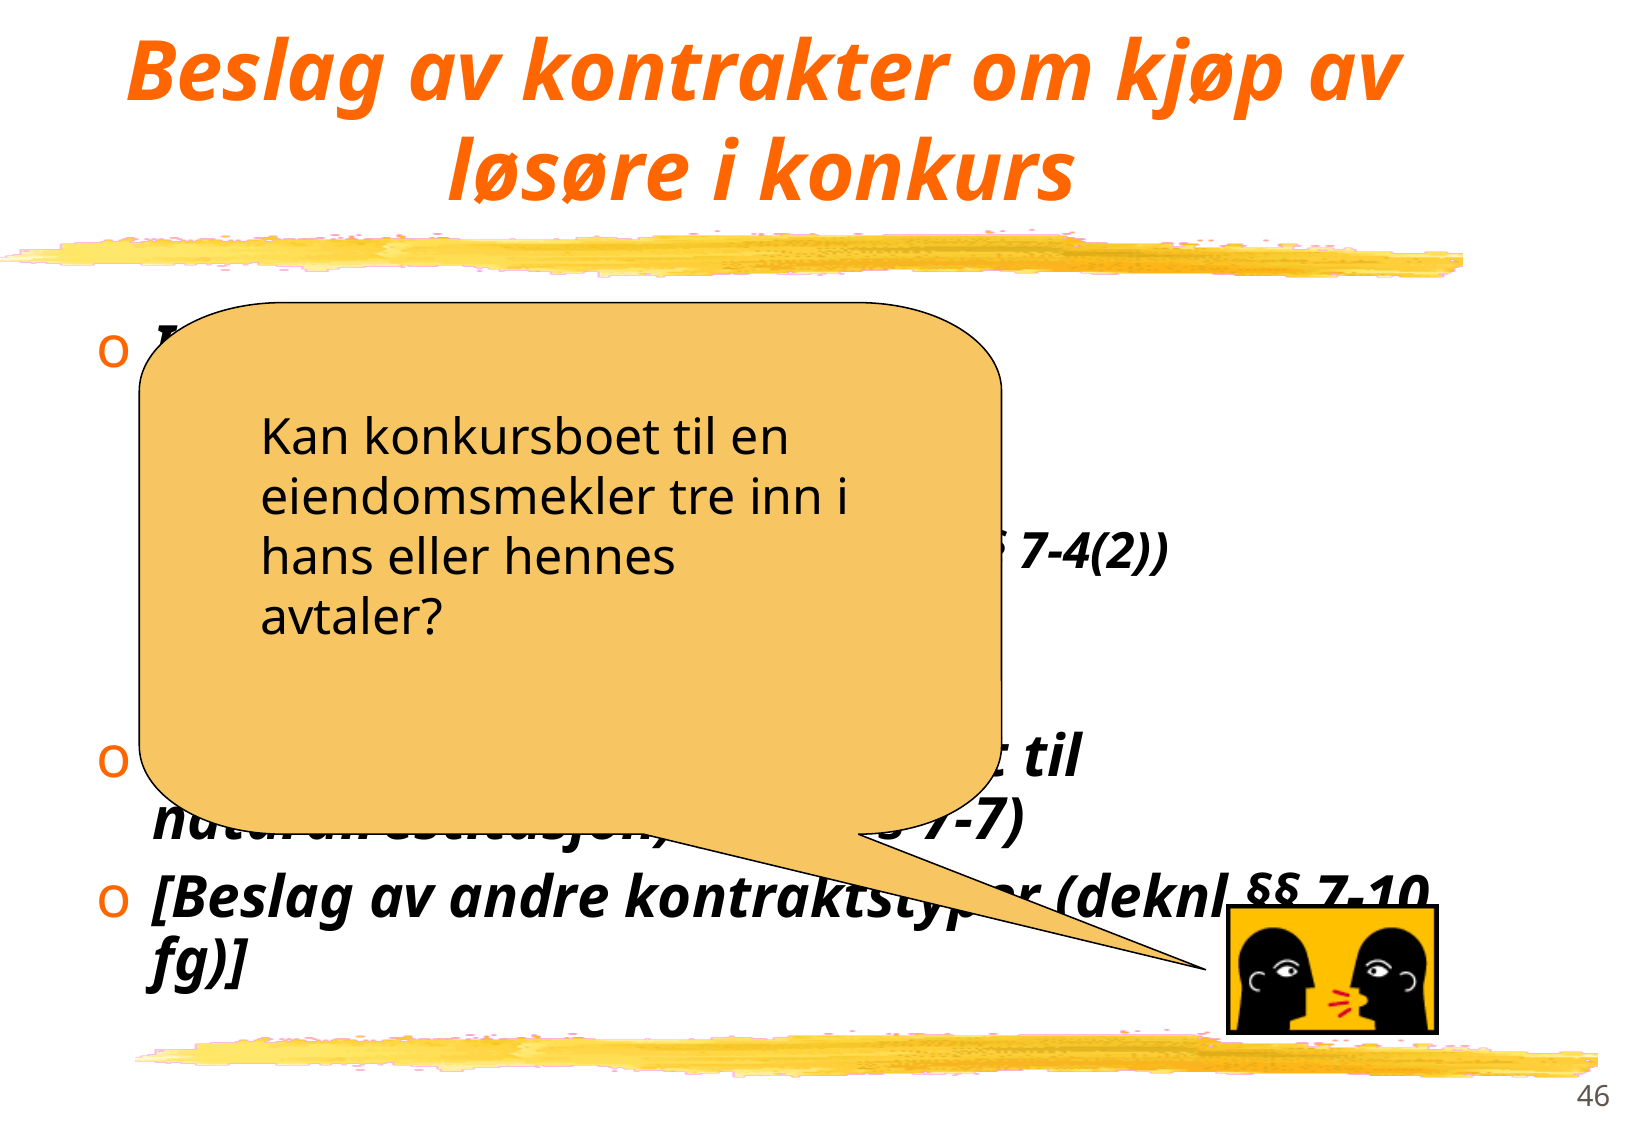

# Beslag av kontrakter om kjøp av løsøre i konkurs
Kan konkursboet til en eiendomsmekler tre inn i hans eller hennes avtaler?
Inntreden (deknl §§ 7-3 fg)
Rett til inntreden (deknl § 7-3)
Avtalens vilkår (deknl § 7-4(1))
Oppdeling av kontrakten (deknl § 7-4(2))
Sikkerhet (deknl § 7-5)
Oppsigelsesadgang (deknl § 7-6)
Hevingsrett (i betydningen rett til naturalrestitusjon) (deknl § 7-7)
[Beslag av andre kontraktstyper (deknl §§ 7-10 fg)]